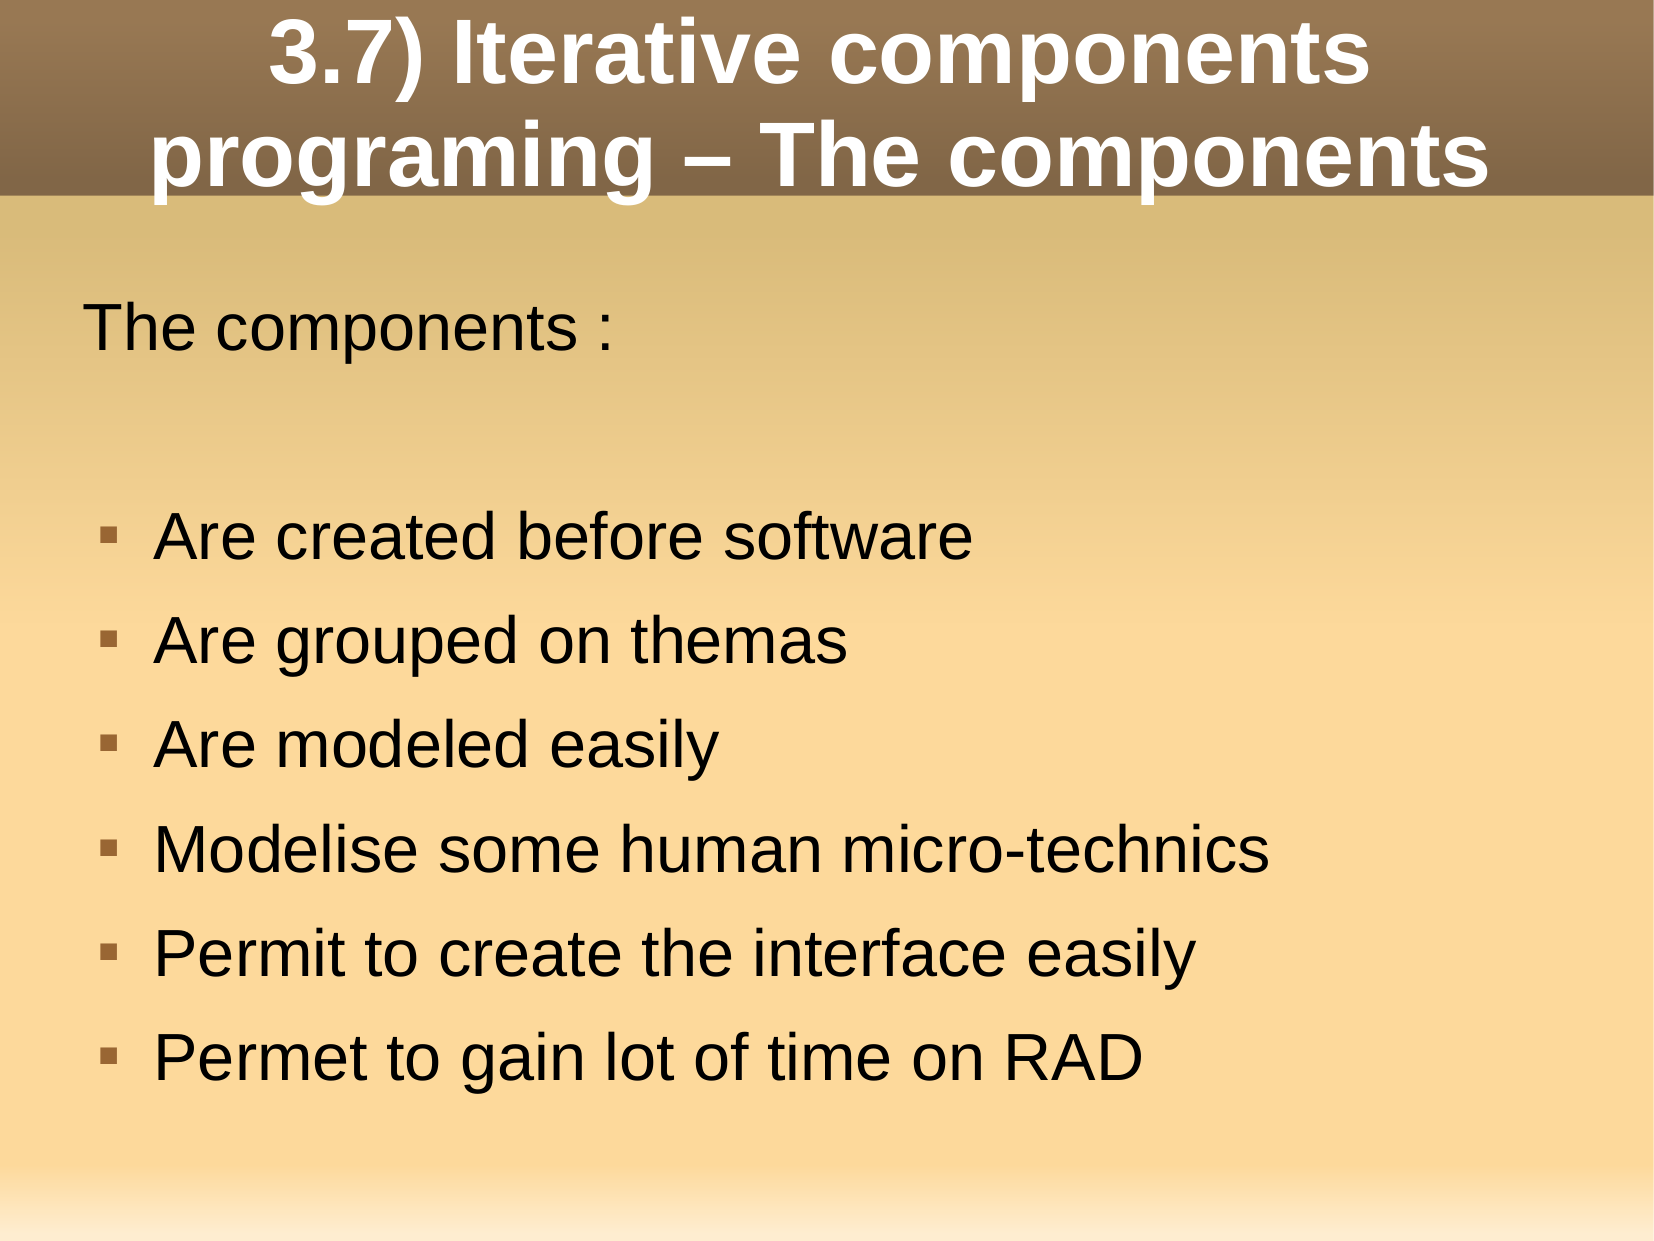

# 3.7) Iterative components programing – The components
The components :
Are created before software
Are grouped on themas
Are modeled easily
Modelise some human micro-technics
Permit to create the interface easily
Permet to gain lot of time on RAD